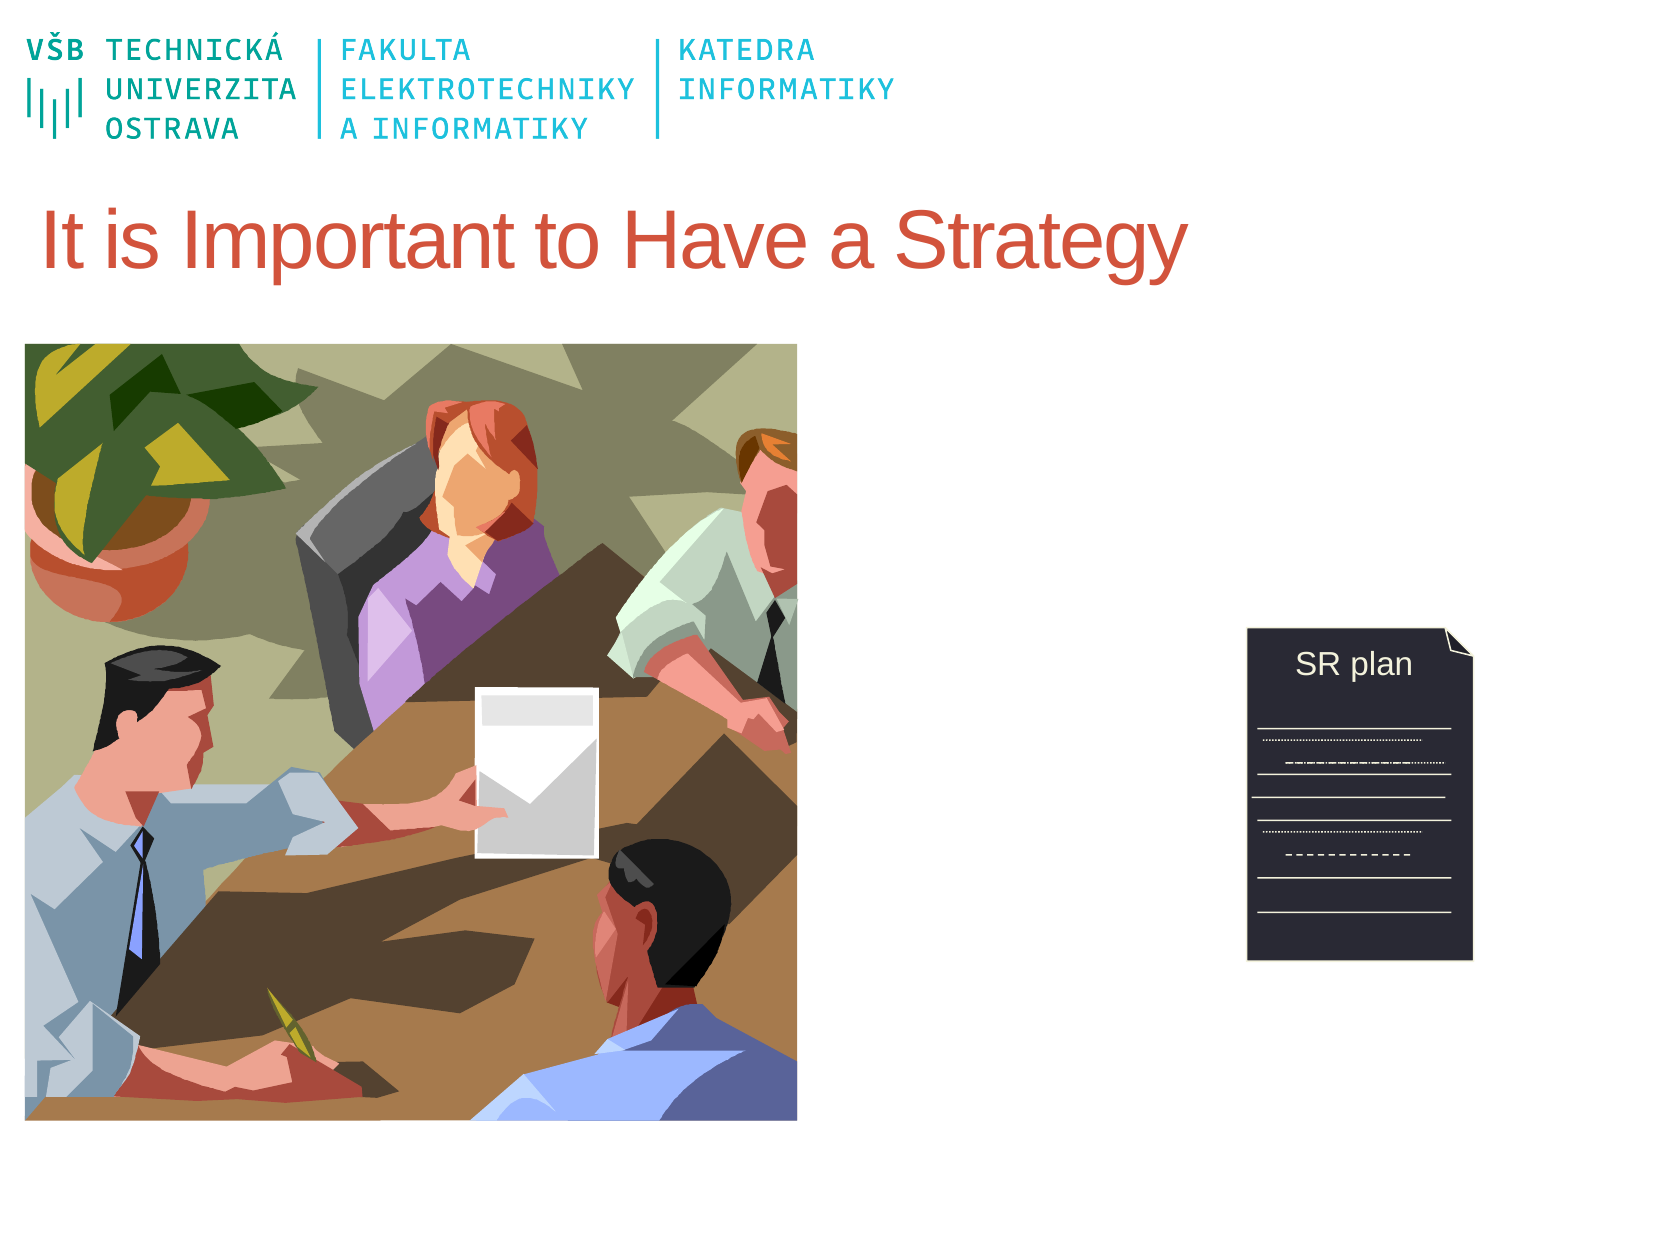

# It is Important to Have a Strategy
SR plan